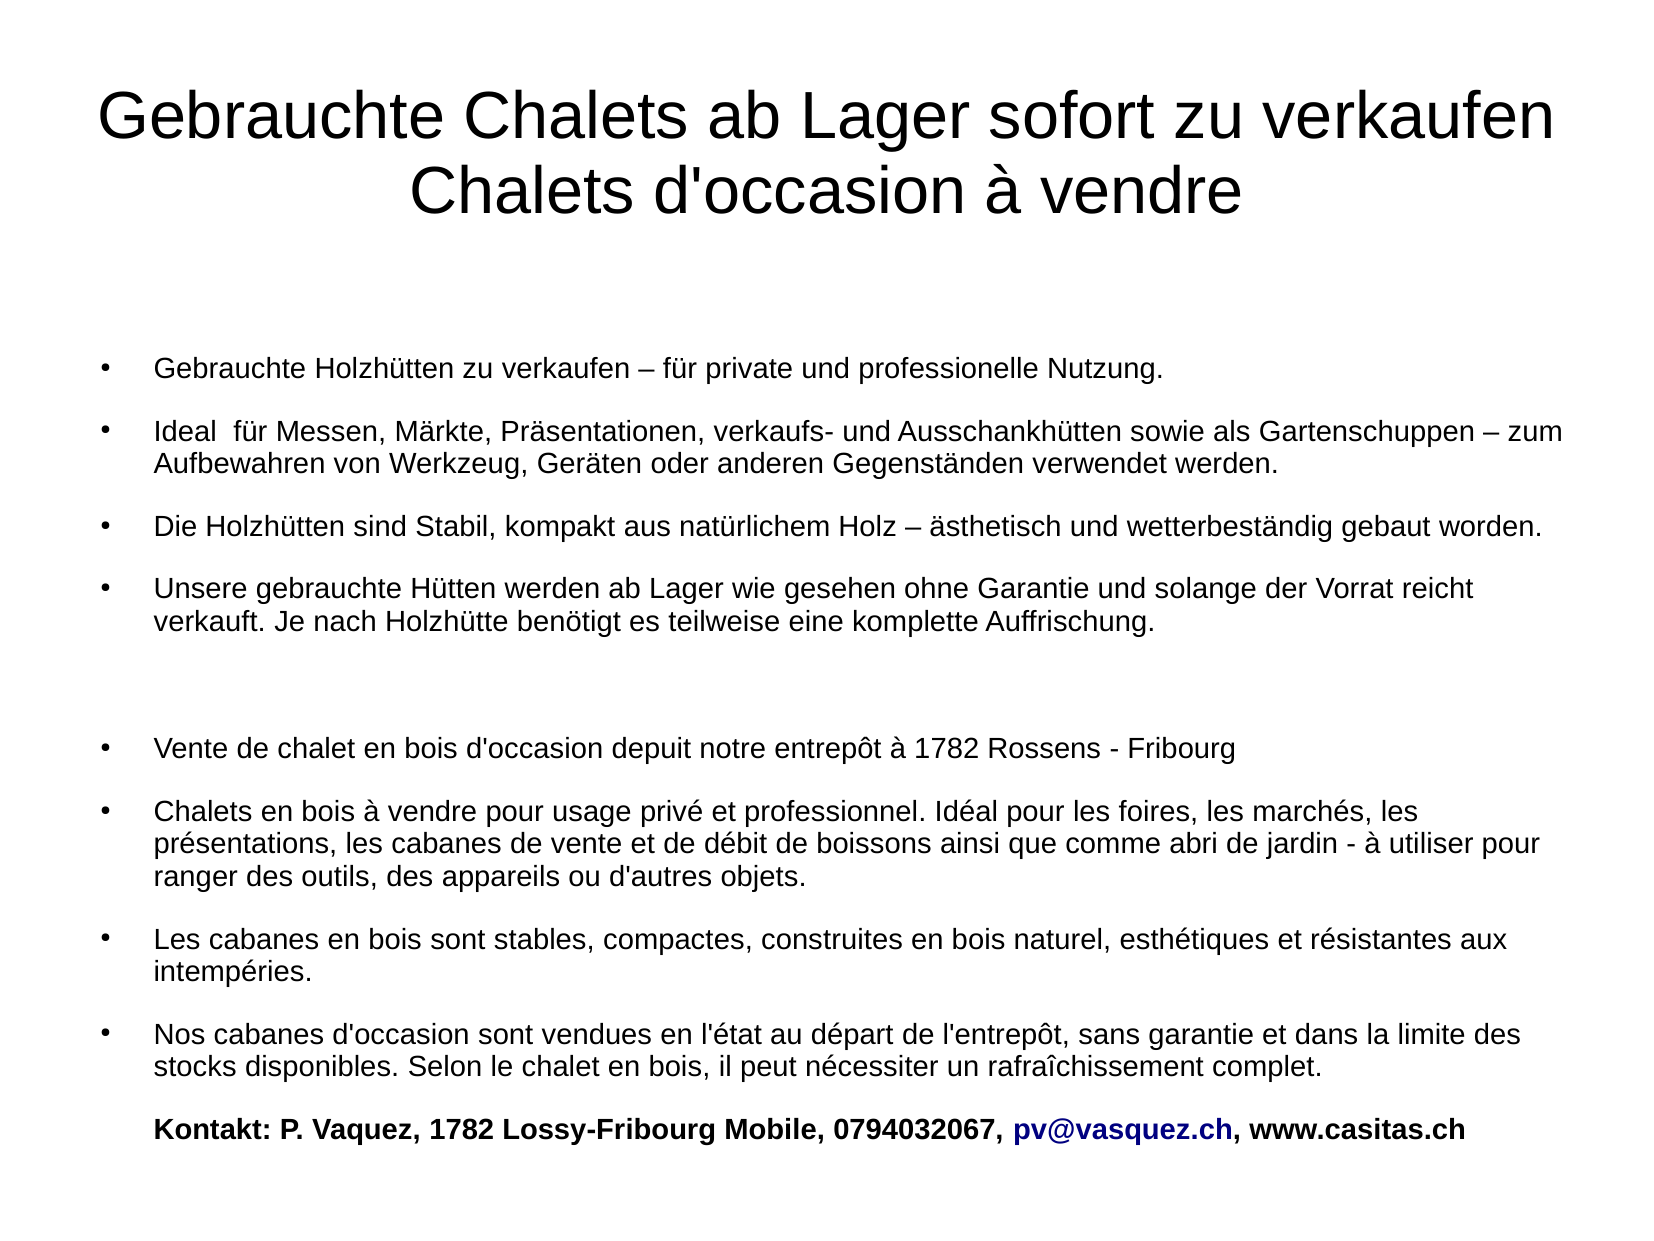

# Gebrauchte Chalets ab Lager sofort zu verkaufen Chalets d'occasion à vendre
Gebrauchte Holzhütten zu verkaufen – für private und professionelle Nutzung.
Ideal für Messen, Märkte, Präsentationen, verkaufs- und Ausschankhütten sowie als Gartenschuppen – zum Aufbewahren von Werkzeug, Geräten oder anderen Gegenständen verwendet werden.
Die Holzhütten sind Stabil, kompakt aus natürlichem Holz – ästhetisch und wetterbeständig gebaut worden.
Unsere gebrauchte Hütten werden ab Lager wie gesehen ohne Garantie und solange der Vorrat reicht verkauft. Je nach Holzhütte benötigt es teilweise eine komplette Auffrischung.
Vente de chalet en bois d'occasion depuit notre entrepôt à 1782 Rossens - Fribourg
Chalets en bois à vendre pour usage privé et professionnel. Idéal pour les foires, les marchés, les présentations, les cabanes de vente et de débit de boissons ainsi que comme abri de jardin - à utiliser pour ranger des outils, des appareils ou d'autres objets.
Les cabanes en bois sont stables, compactes, construites en bois naturel, esthétiques et résistantes aux intempéries.
Nos cabanes d'occasion sont vendues en l'état au départ de l'entrepôt, sans garantie et dans la limite des stocks disponibles. Selon le chalet en bois, il peut nécessiter un rafraîchissement complet.
Kontakt: P. Vaquez, 1782 Lossy-Fribourg Mobile, 0794032067, pv@vasquez.ch, www.casitas.ch